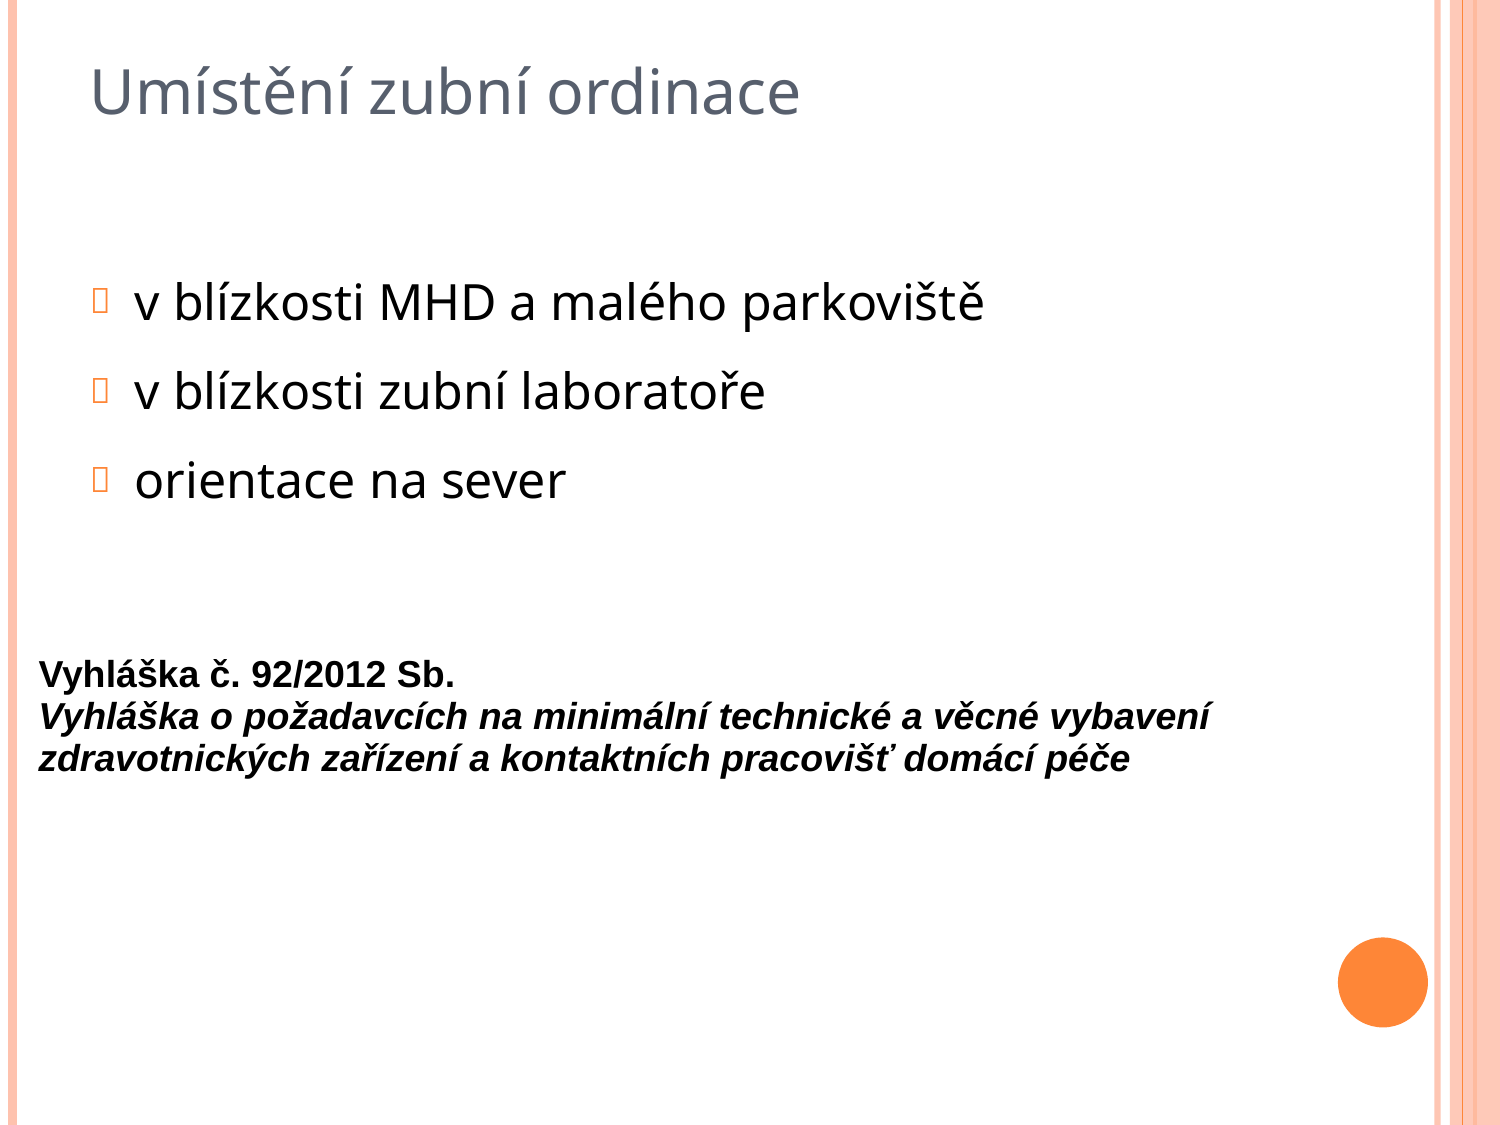

# Umístění zubní ordinace
v blízkosti MHD a malého parkoviště
v blízkosti zubní laboratoře
orientace na sever
Vyhláška č. 92/2012 Sb.
Vyhláška o požadavcích na minimální technické a věcné vybavení zdravotnických zařízení a kontaktních pracovišť domácí péče